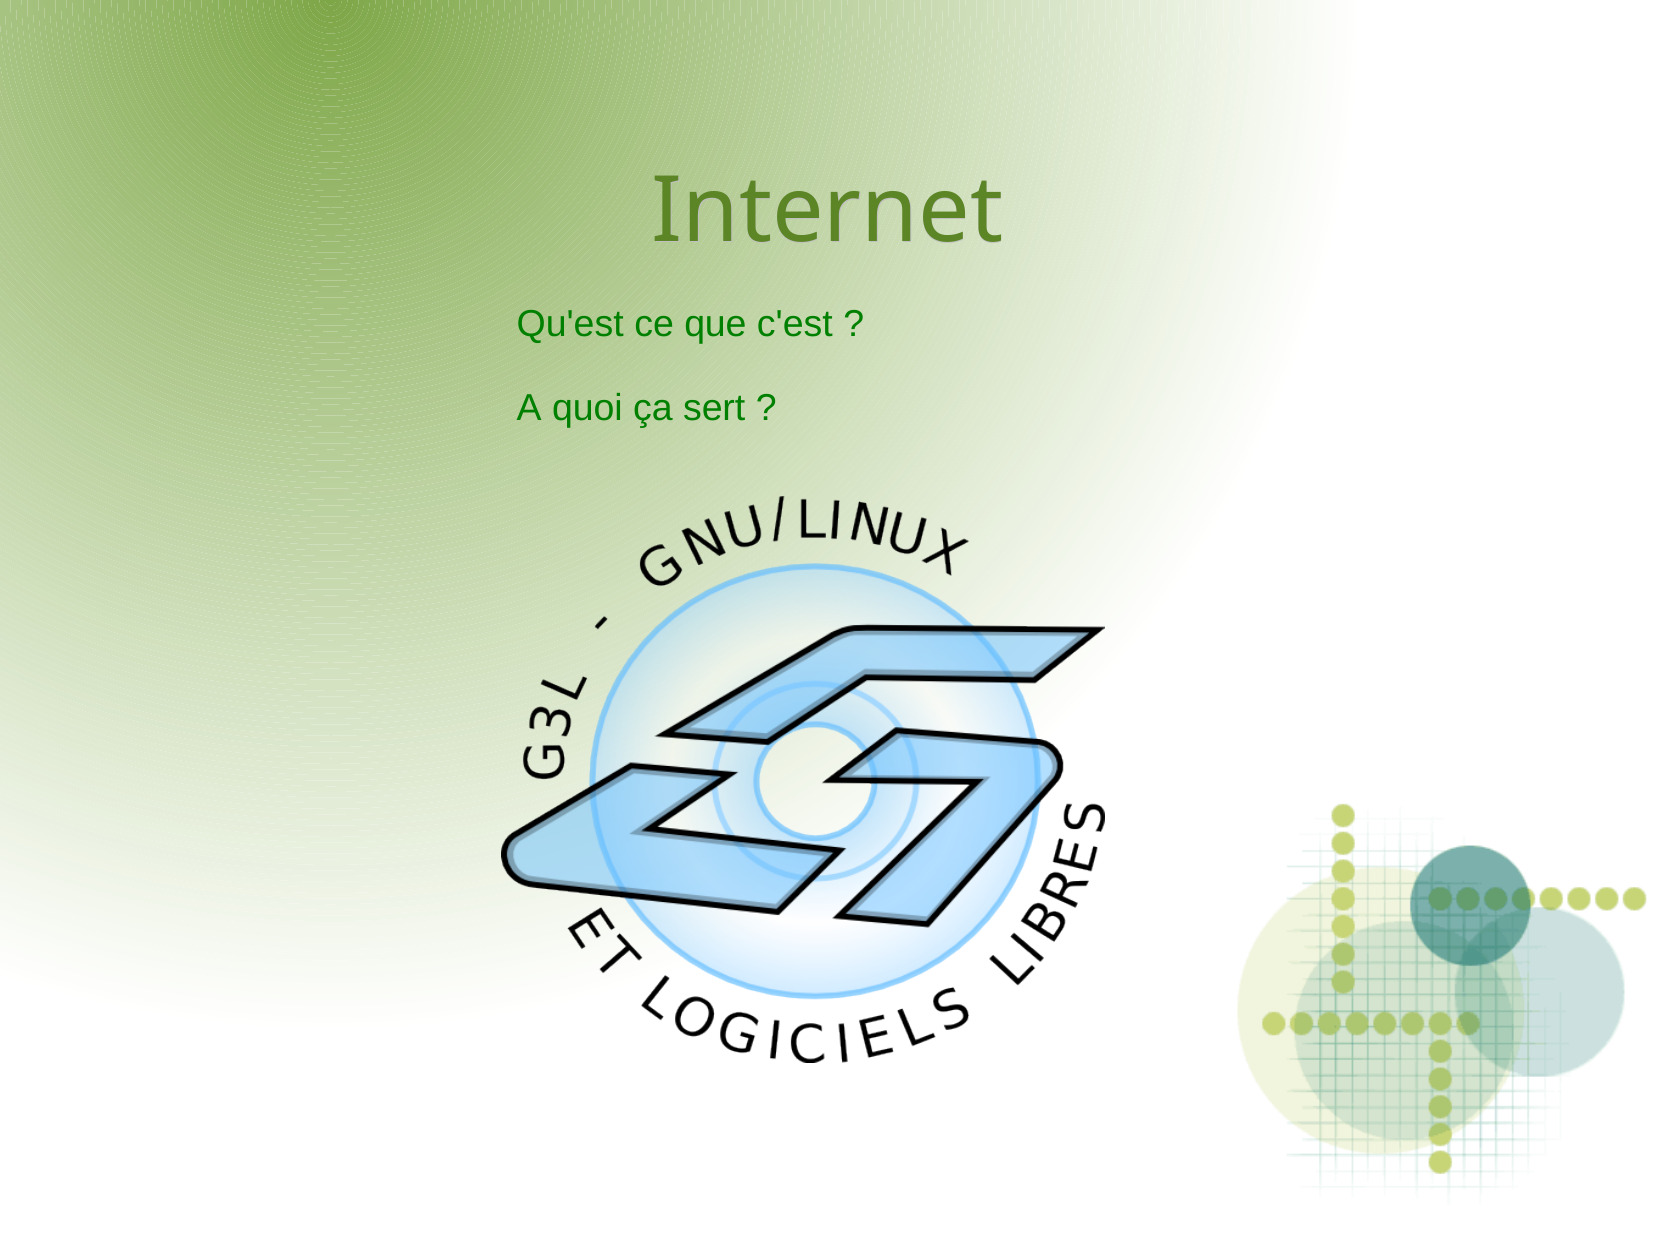

# Internet
Qu'est ce que c'est ?
A quoi ça sert ?